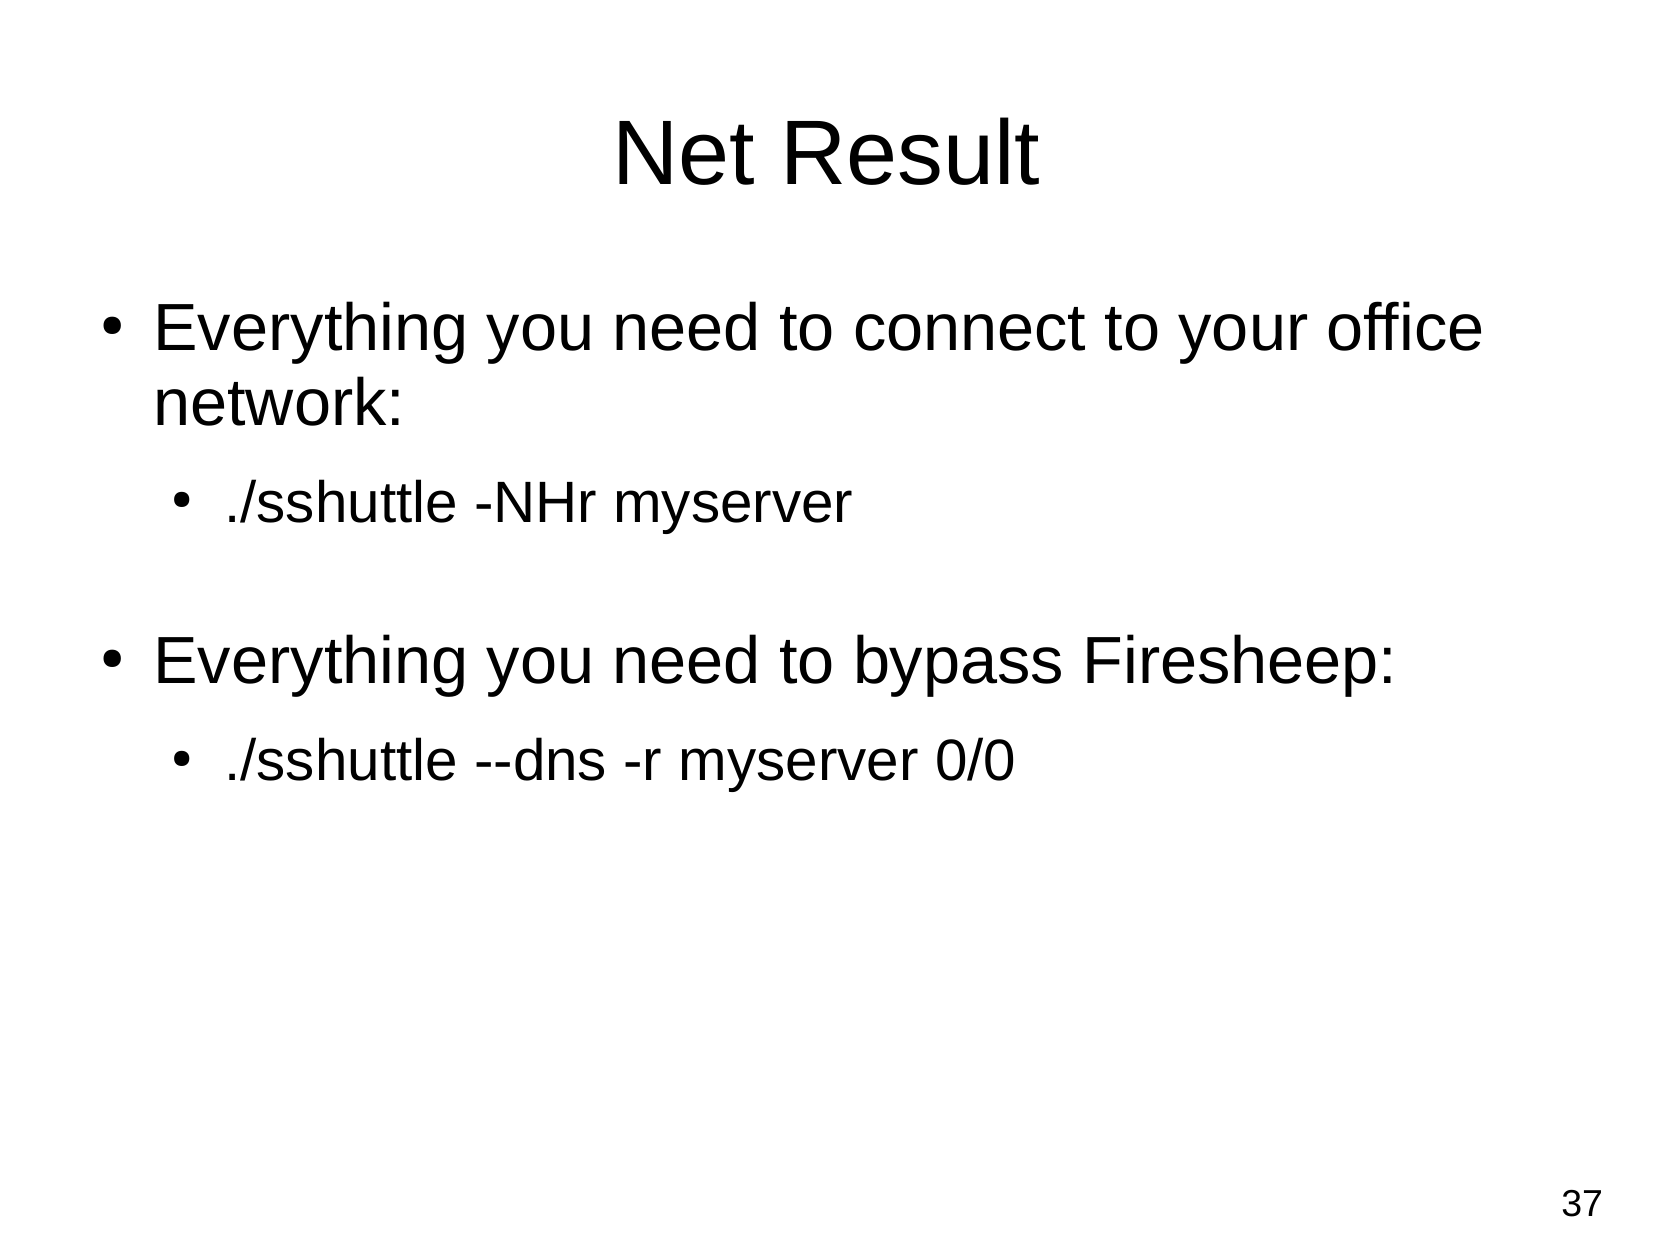

# Net Result
Everything you need to connect to your office network:
./sshuttle -NHr myserver
Everything you need to bypass Firesheep:
./sshuttle --dns -r myserver 0/0
37